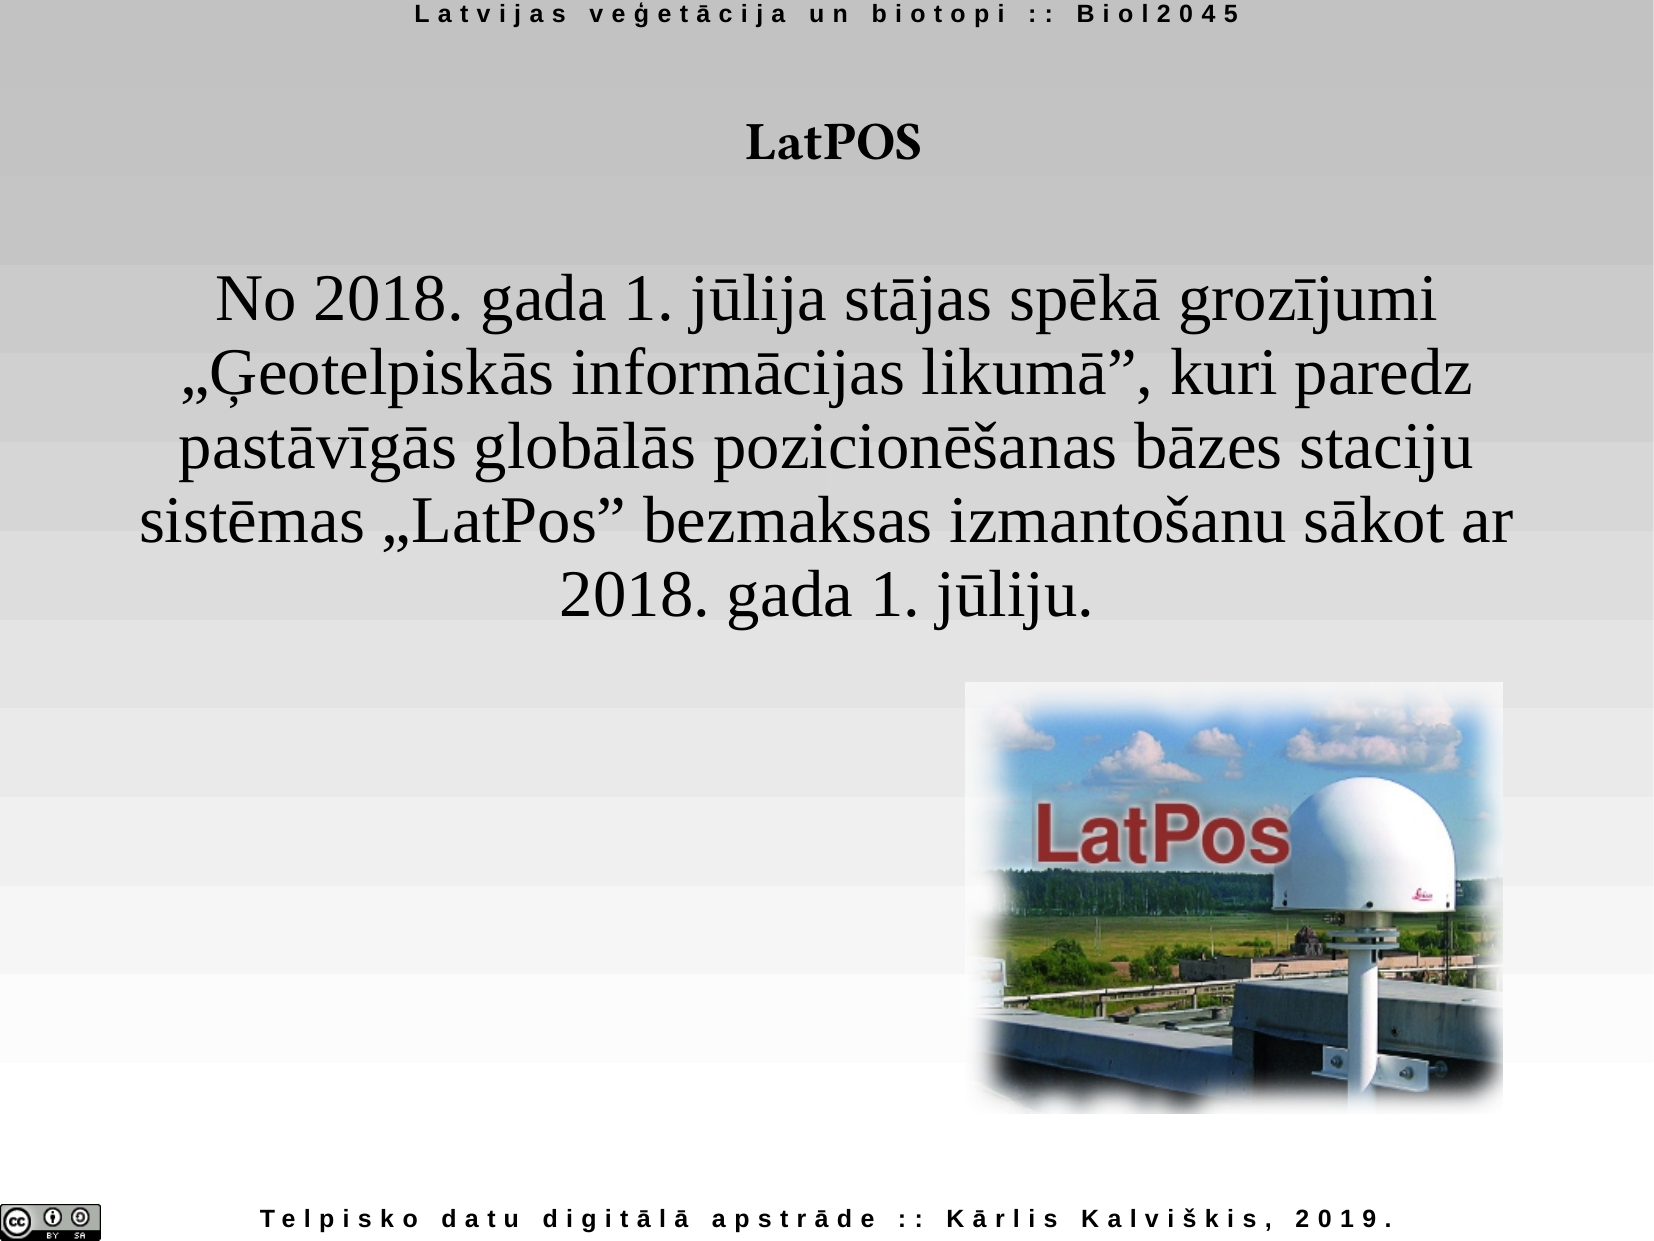

# LatPOS
No 2018. gada 1. jūlija stājas spēkā grozījumi „Ģeotelpiskās informācijas likumā”, kuri paredz pastāvīgās globālās pozicionēšanas bāzes staciju sistēmas „LatPos” bezmaksas izmantošanu sākot ar 2018. gada 1. jūliju.